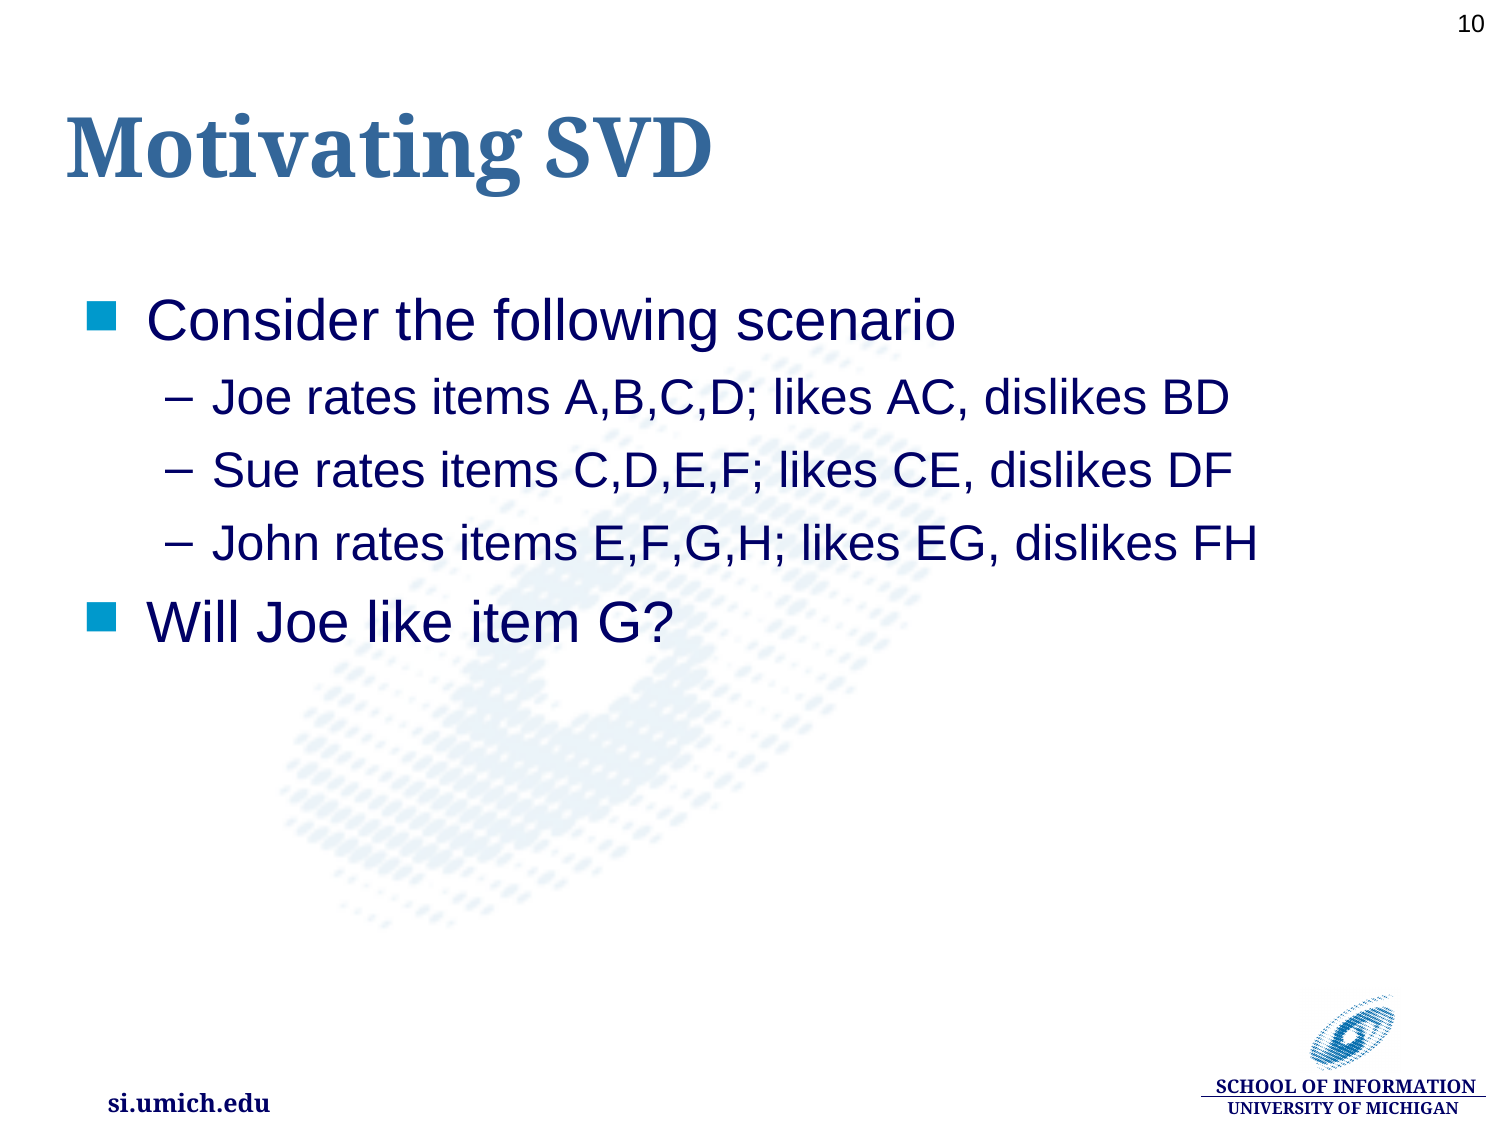

# Motivating SVD
Consider the following scenario
Joe rates items A,B,C,D; likes AC, dislikes BD
Sue rates items C,D,E,F; likes CE, dislikes DF
John rates items E,F,G,H; likes EG, dislikes FH
Will Joe like item G?